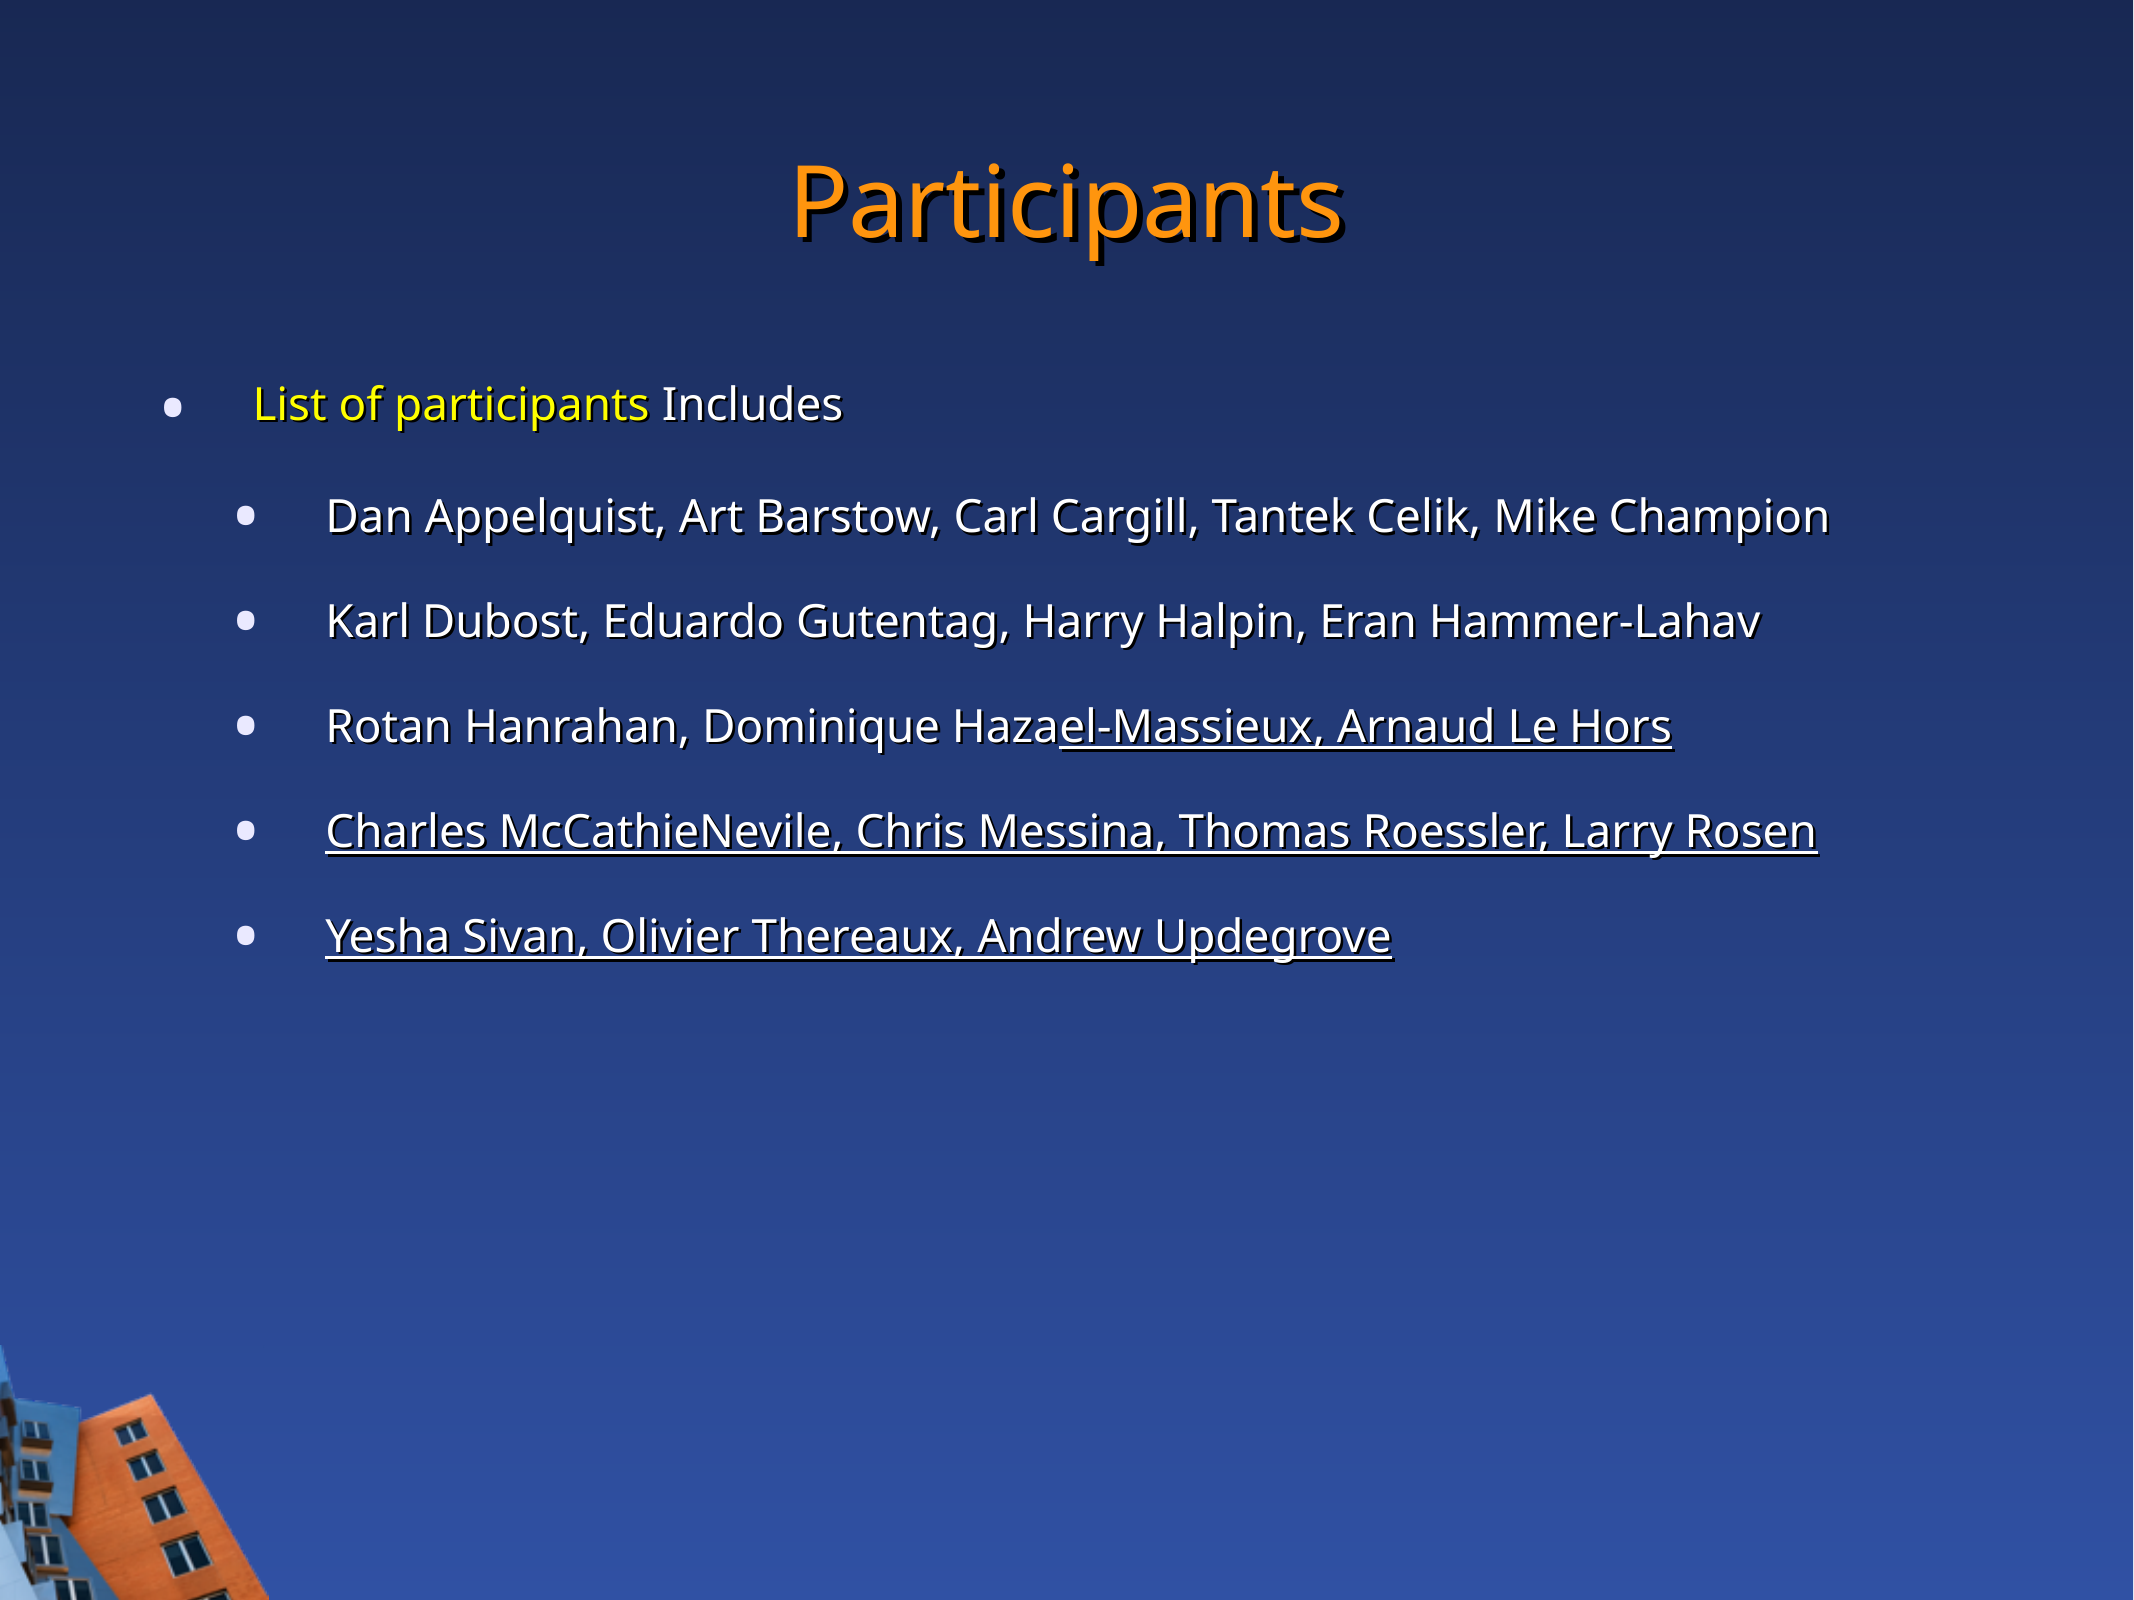

# Participants
List of participants Includes
Dan Appelquist, Art Barstow, Carl Cargill, Tantek Celik, Mike Champion
Karl Dubost, Eduardo Gutentag, Harry Halpin, Eran Hammer-Lahav
Rotan Hanrahan, Dominique Hazael-Massieux, Arnaud Le Hors
Charles McCathieNevile, Chris Messina, Thomas Roessler, Larry Rosen
Yesha Sivan, Olivier Thereaux, Andrew Updegrove